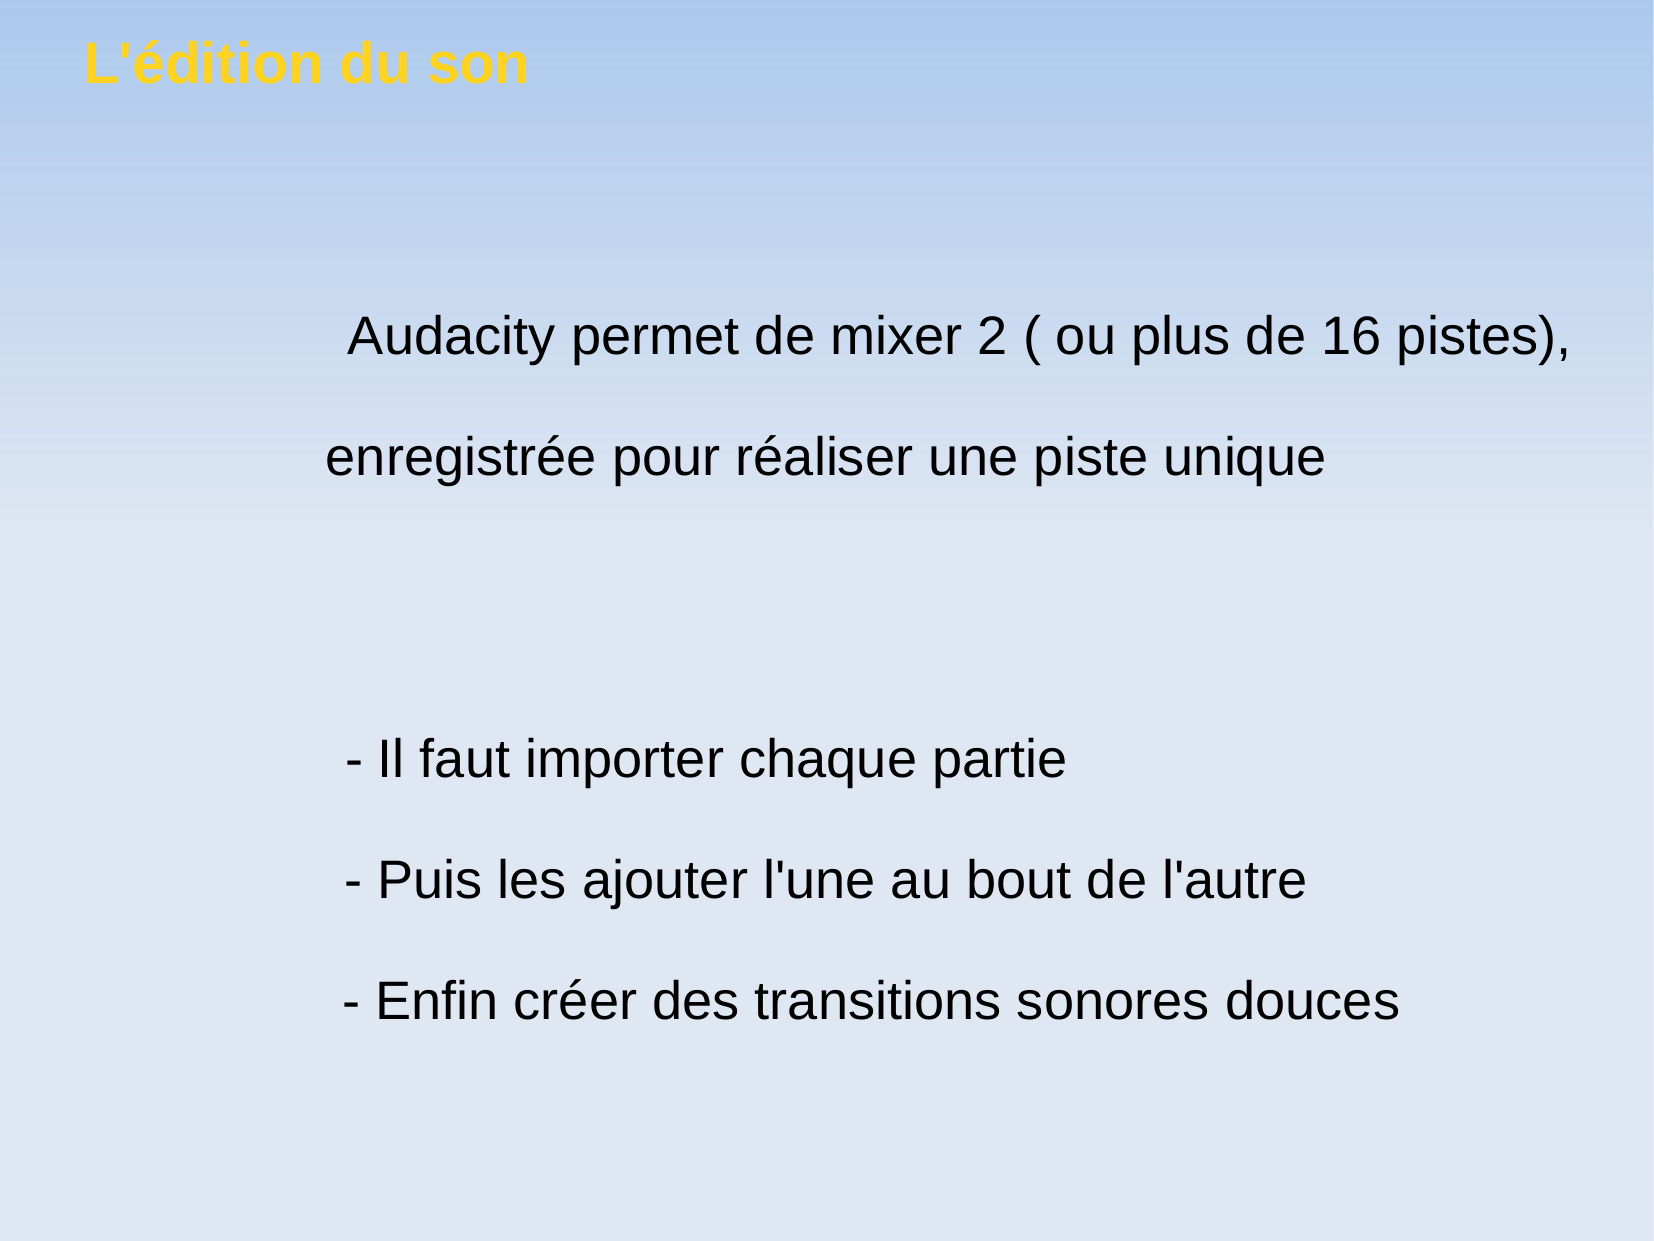

L'édition du son
#
		 Audacity permet de mixer 2 ( ou plus de 16 pistes),
enregistrée pour réaliser une piste unique
- Il faut importer chaque partie
- Puis les ajouter l'une au bout de l'autre
 - Enfin créer des transitions sonores douces